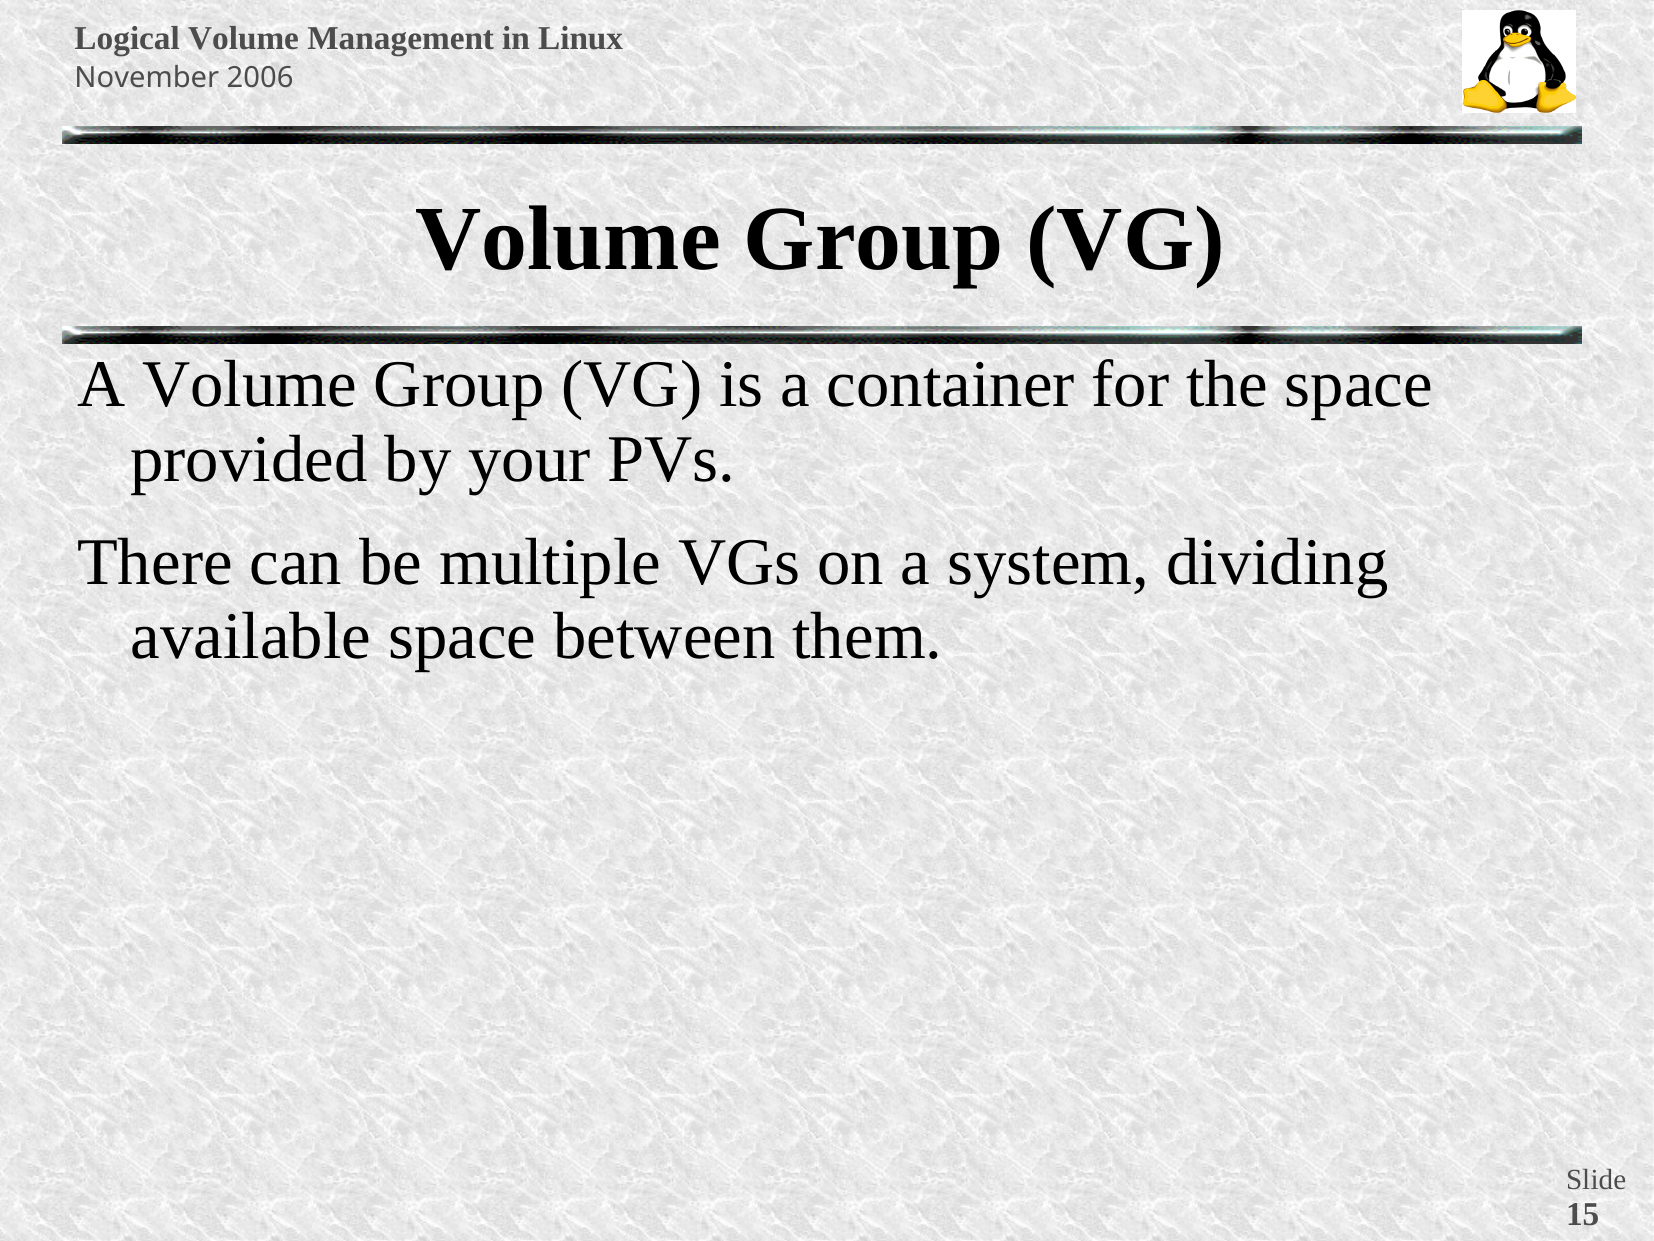

# Volume Group (VG)
A Volume Group (VG) is a container for the space provided by your PVs.
There can be multiple VGs on a system, dividing available space between them.